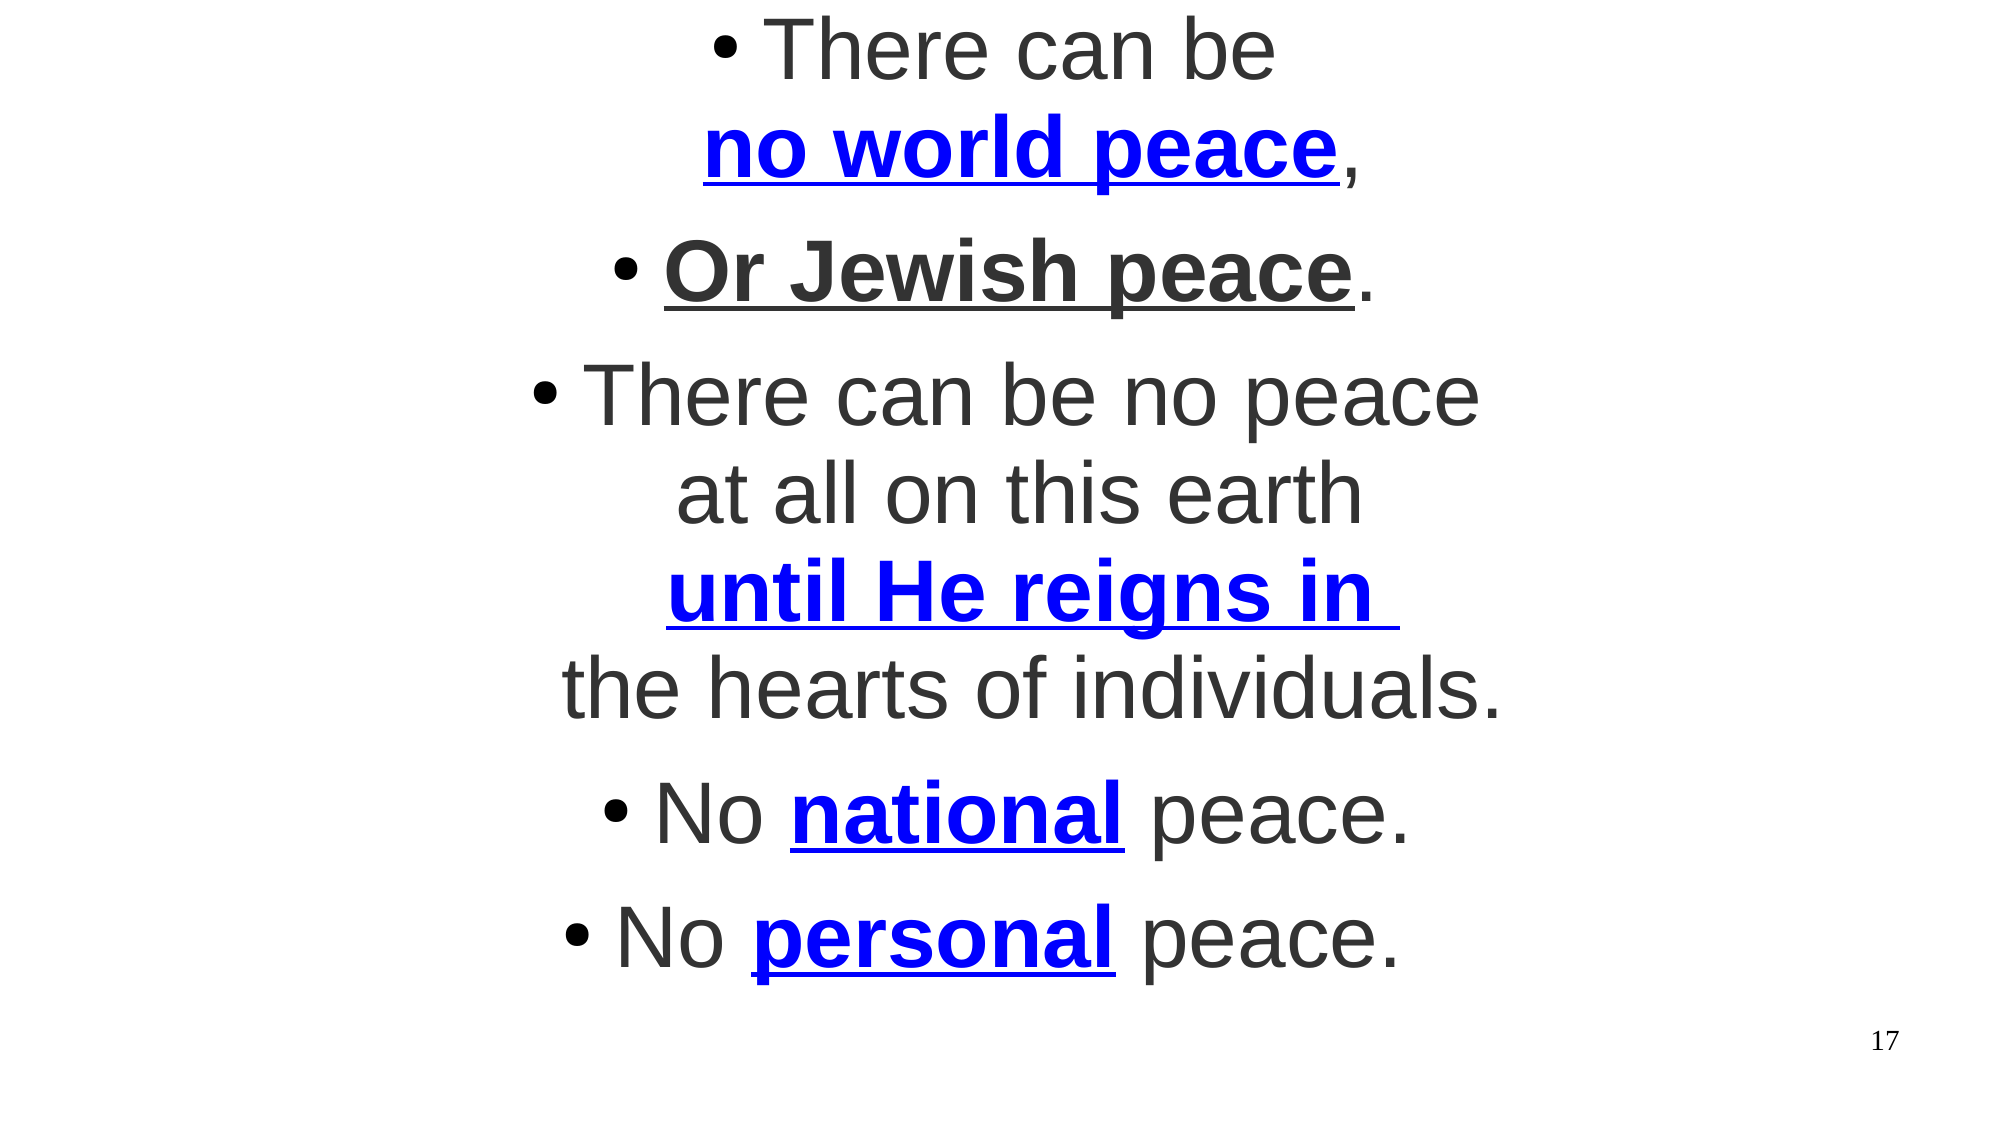

# There can be no world peace,
Or Jewish peace.
There can be no peace
at all on this earth
until He reigns in
the hearts of individuals.
No national peace.
No personal peace.
17